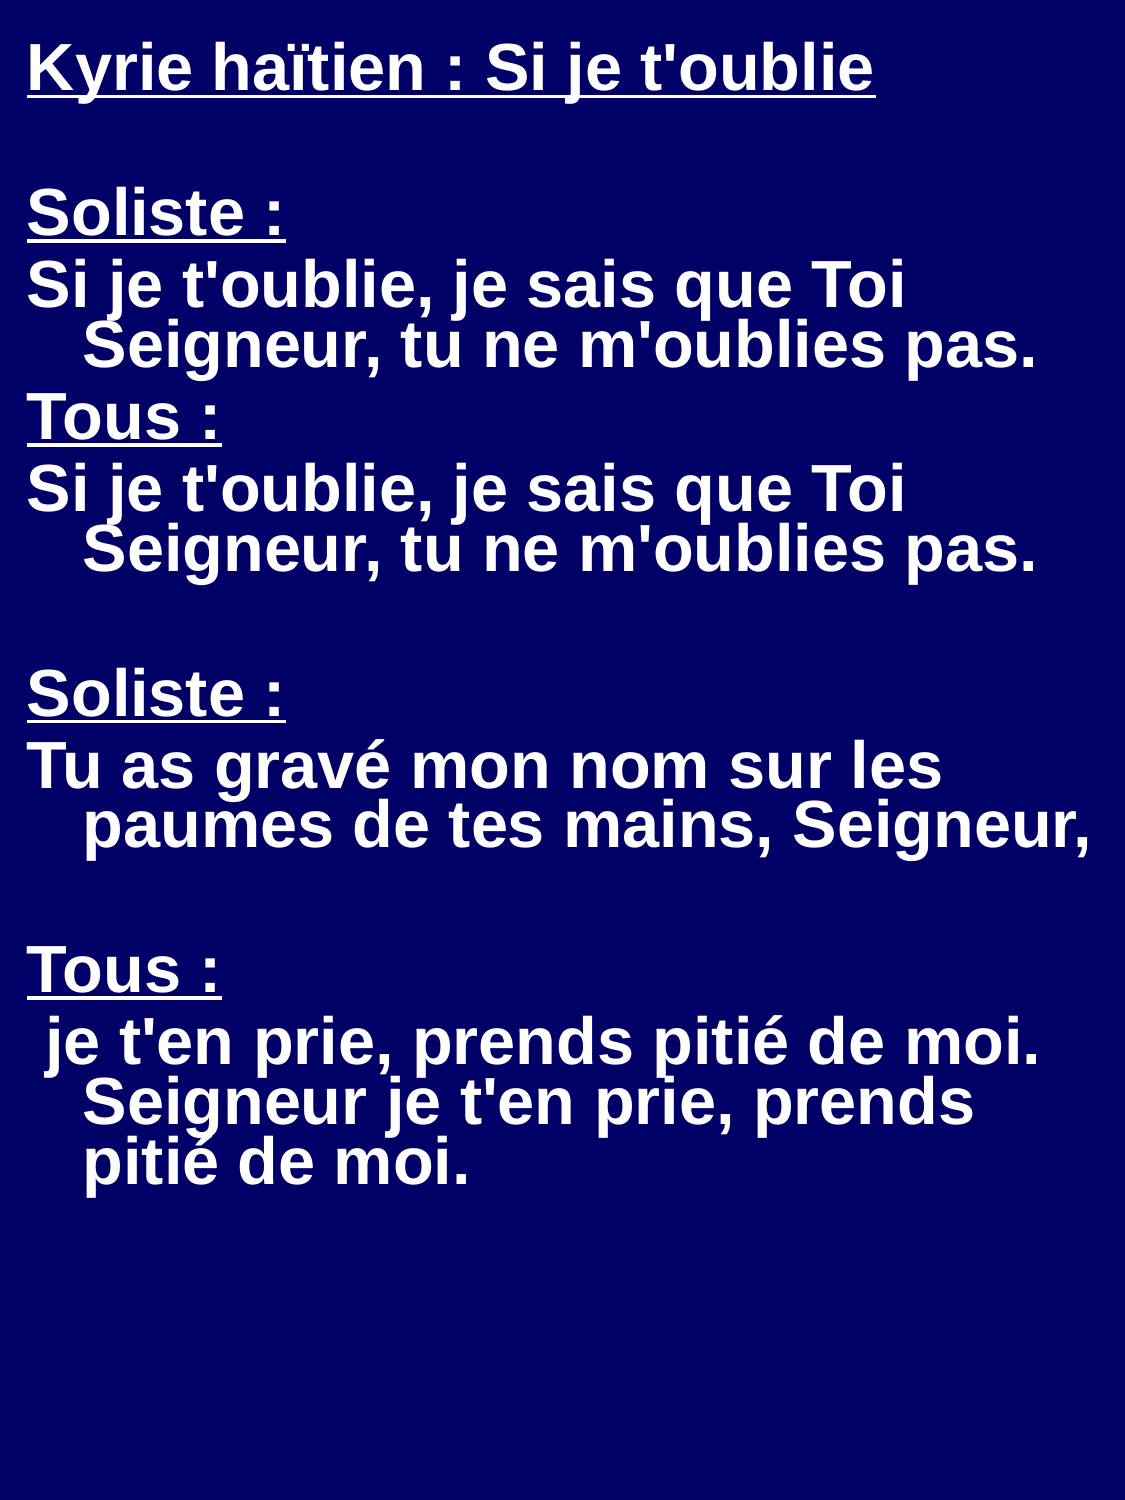

Kyrie haïtien : Si je t'oublie
Soliste :
Si je t'oublie, je sais que Toi Seigneur, tu ne m'oublies pas.
Tous :
Si je t'oublie, je sais que Toi Seigneur, tu ne m'oublies pas.
Soliste :
Tu as gravé mon nom sur les paumes de tes mains, Seigneur,
Tous :
 je t'en prie, prends pitié de moi. Seigneur je t'en prie, prends pitié de moi.